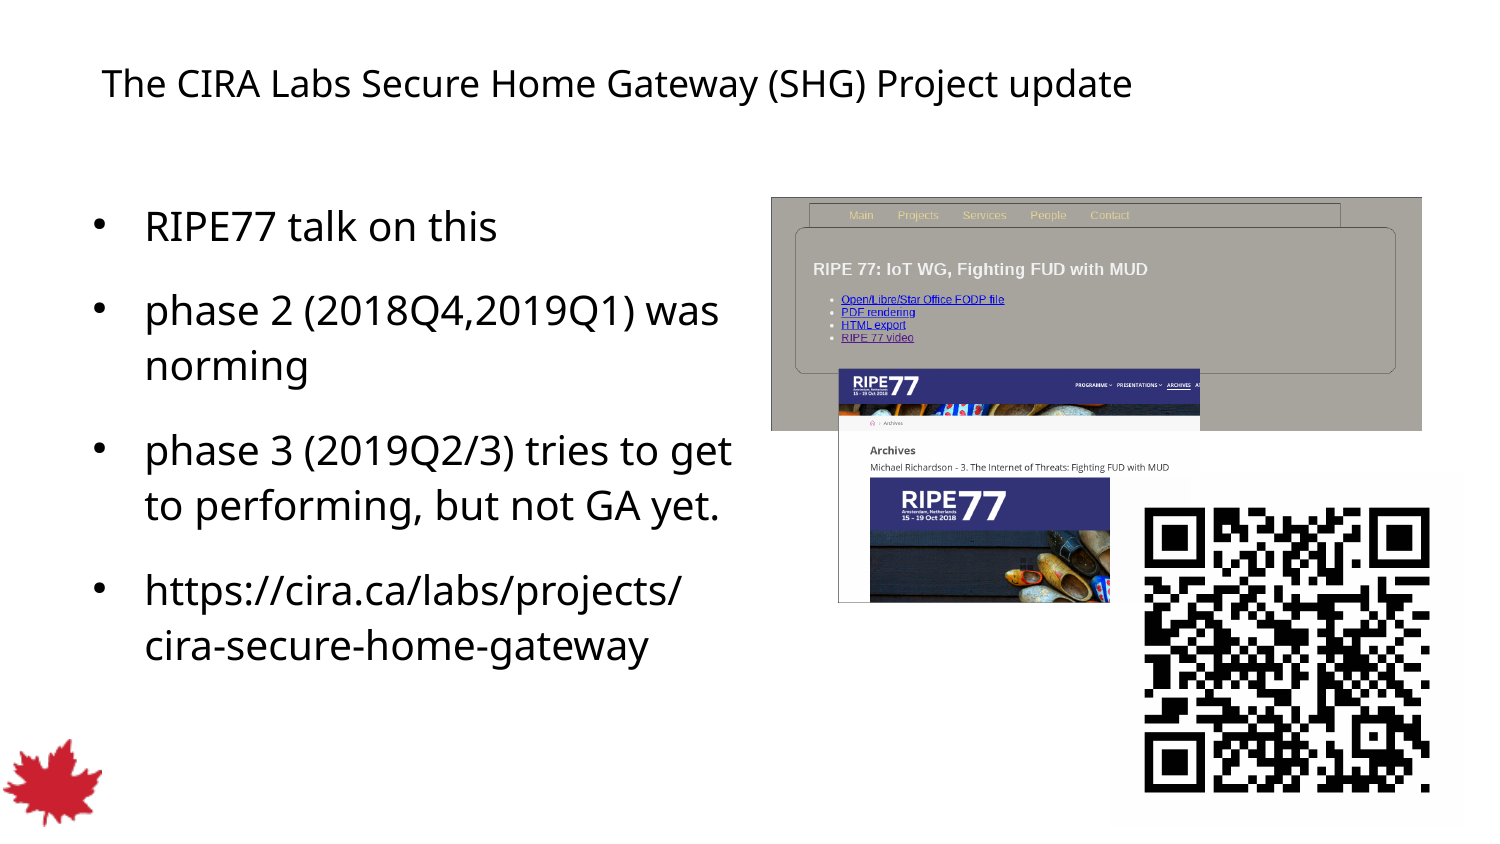

# The CIRA Labs Secure Home Gateway (SHG) Project update
RIPE77 talk on this
phase 2 (2018Q4,2019Q1) was norming
phase 3 (2019Q2/3) tries to get to performing, but not GA yet.
https://cira.ca/labs/projects/cira-secure-home-gateway